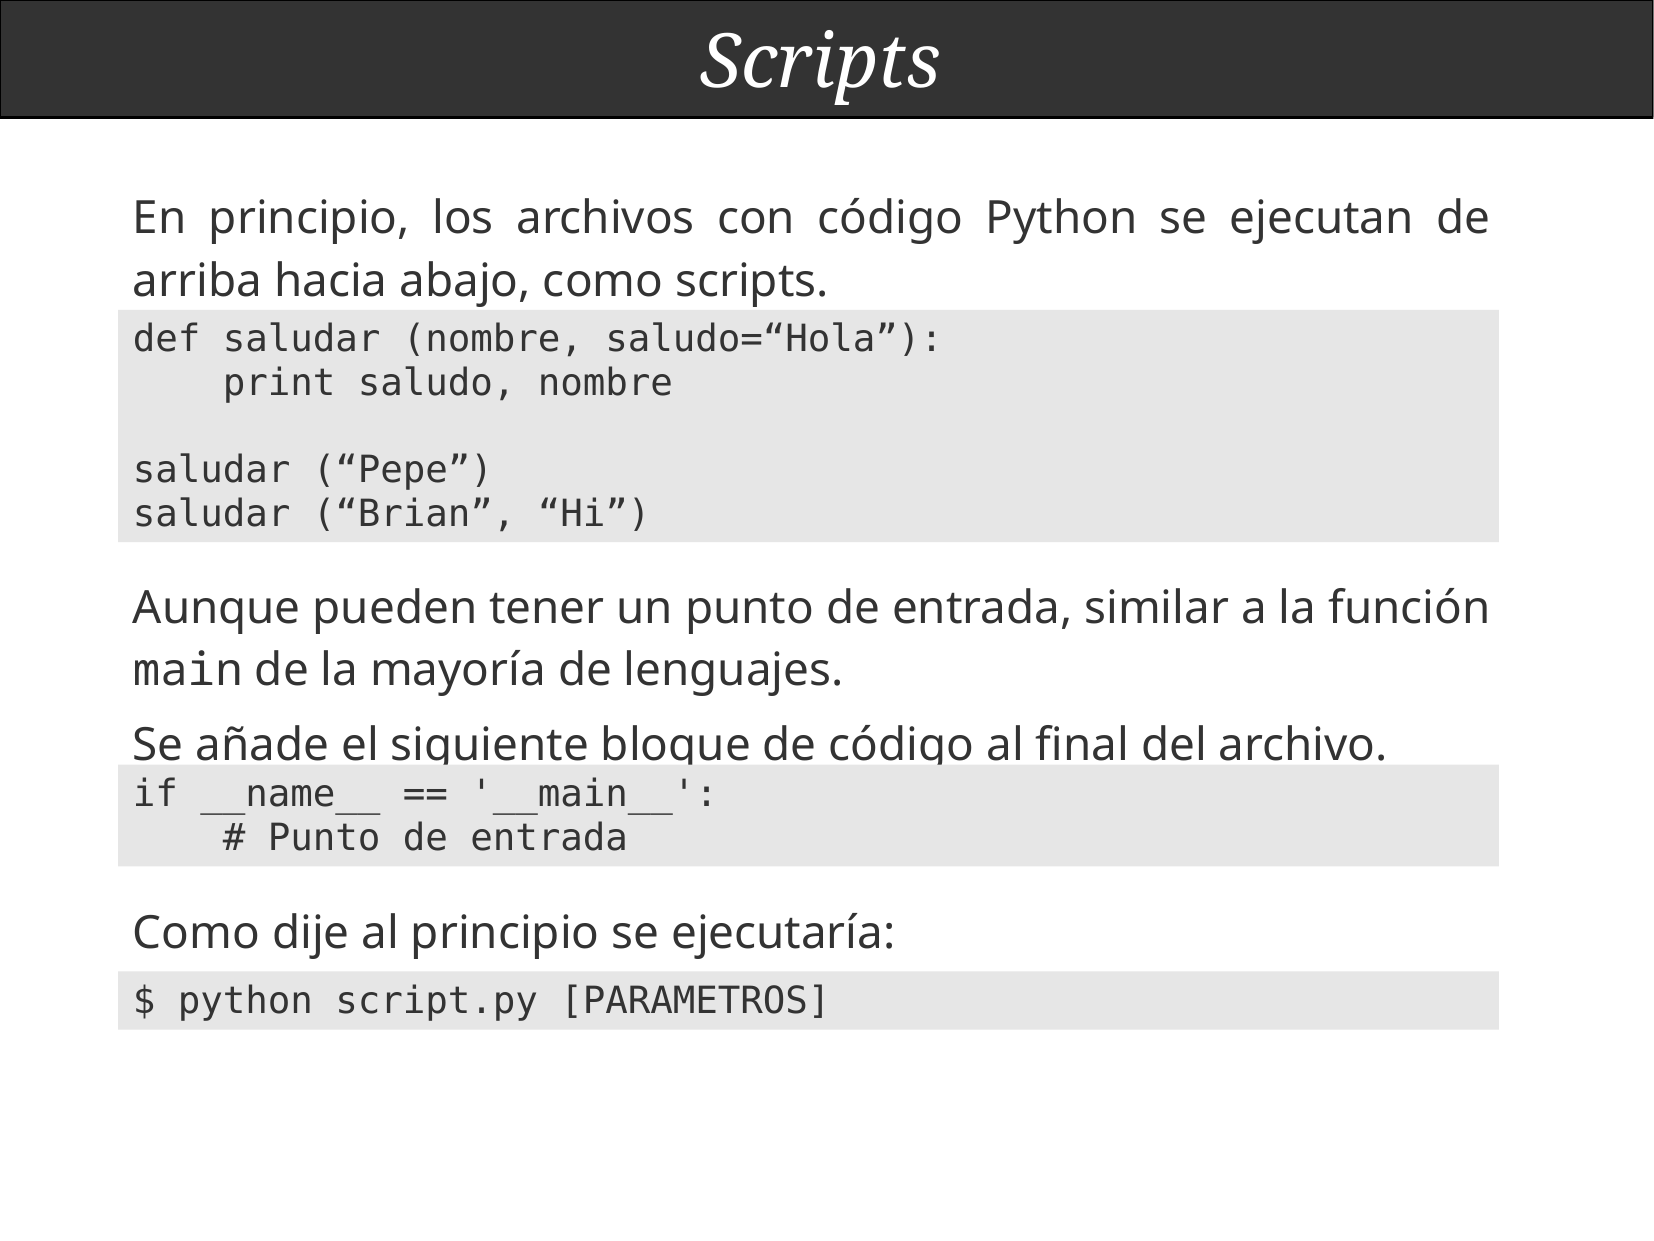

Scripts
En principio, los archivos con código Python se ejecutan de arriba hacia abajo, como scripts.
def saludar (nombre, saludo=“Hola”):
 print saludo, nombre
saludar (“Pepe”)
saludar (“Brian”, “Hi”)
Aunque pueden tener un punto de entrada, similar a la función main de la mayoría de lenguajes.
Se añade el siguiente bloque de código al final del archivo.
if __name__ == '__main__':
 # Punto de entrada
Como dije al principio se ejecutaría:
$ python script.py [PARAMETROS]